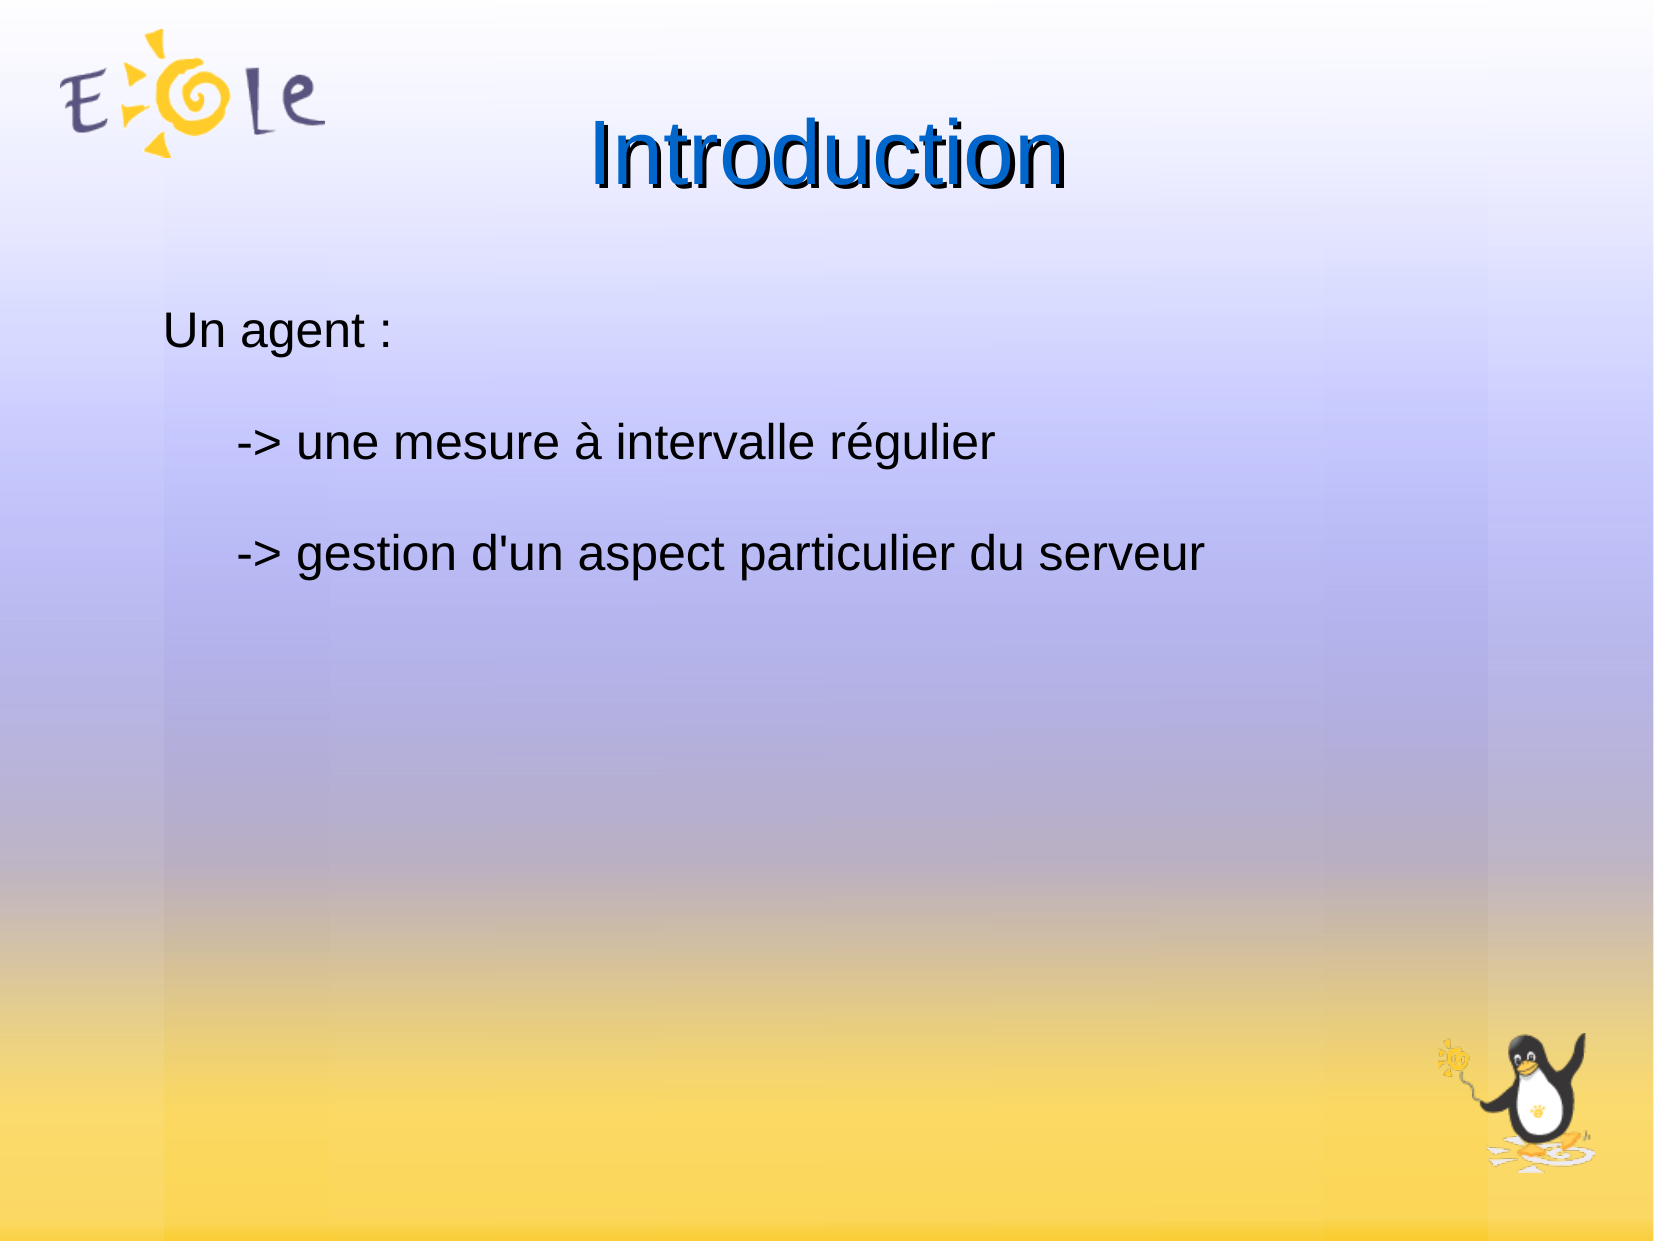

# Introduction
Un agent :
	-> une mesure à intervalle régulier
	-> gestion d'un aspect particulier du serveur